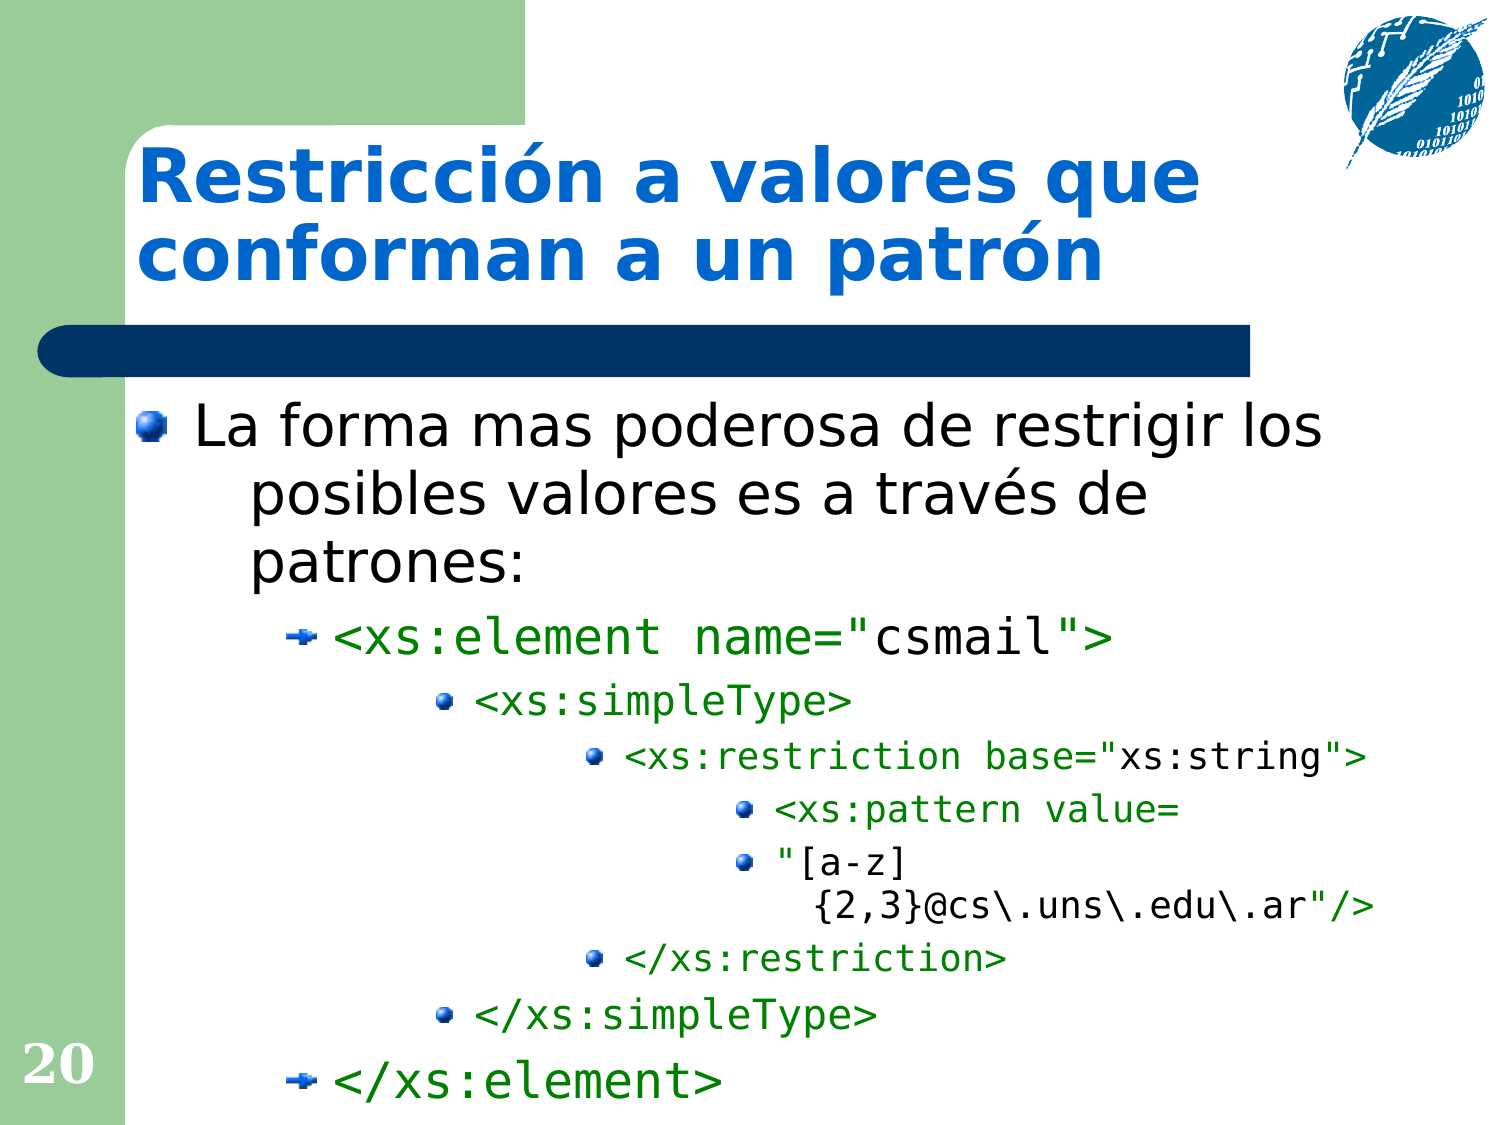

# Restricción a valores que conforman a un patrón
La forma mas poderosa de restrigir los posibles valores es a través de patrones:
<xs:element name="csmail">
<xs:simpleType>
<xs:restriction base="xs:string">
<xs:pattern value=
"[a-z]{2,3}@cs\.uns\.edu\.ar"/>
</xs:restriction>
</xs:simpleType>
</xs:element>
20